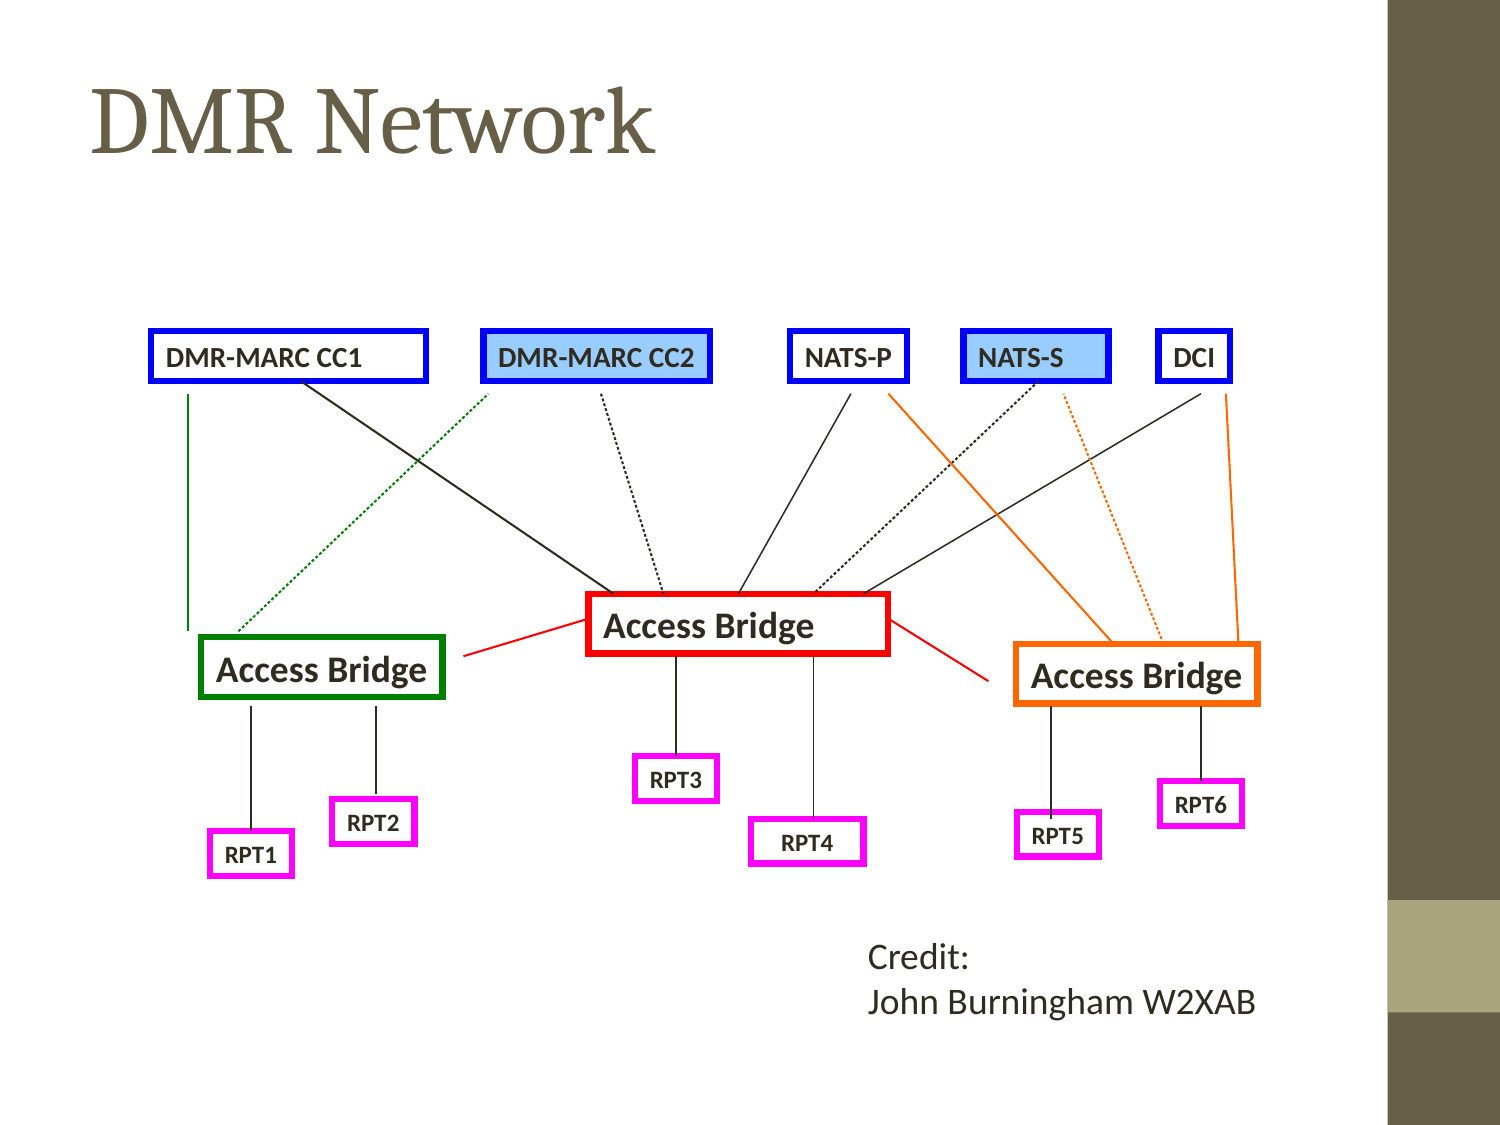

# DMR Network
DMR-MARC CC1
DMR-MARC CC2
NATS-P
NATS-S
DCI
Access Bridge
Access Bridge
Access Bridge
RPT3
RPT6
RPT2
RPT5
RPT4
RPT1
Credit:
John Burningham W2XAB